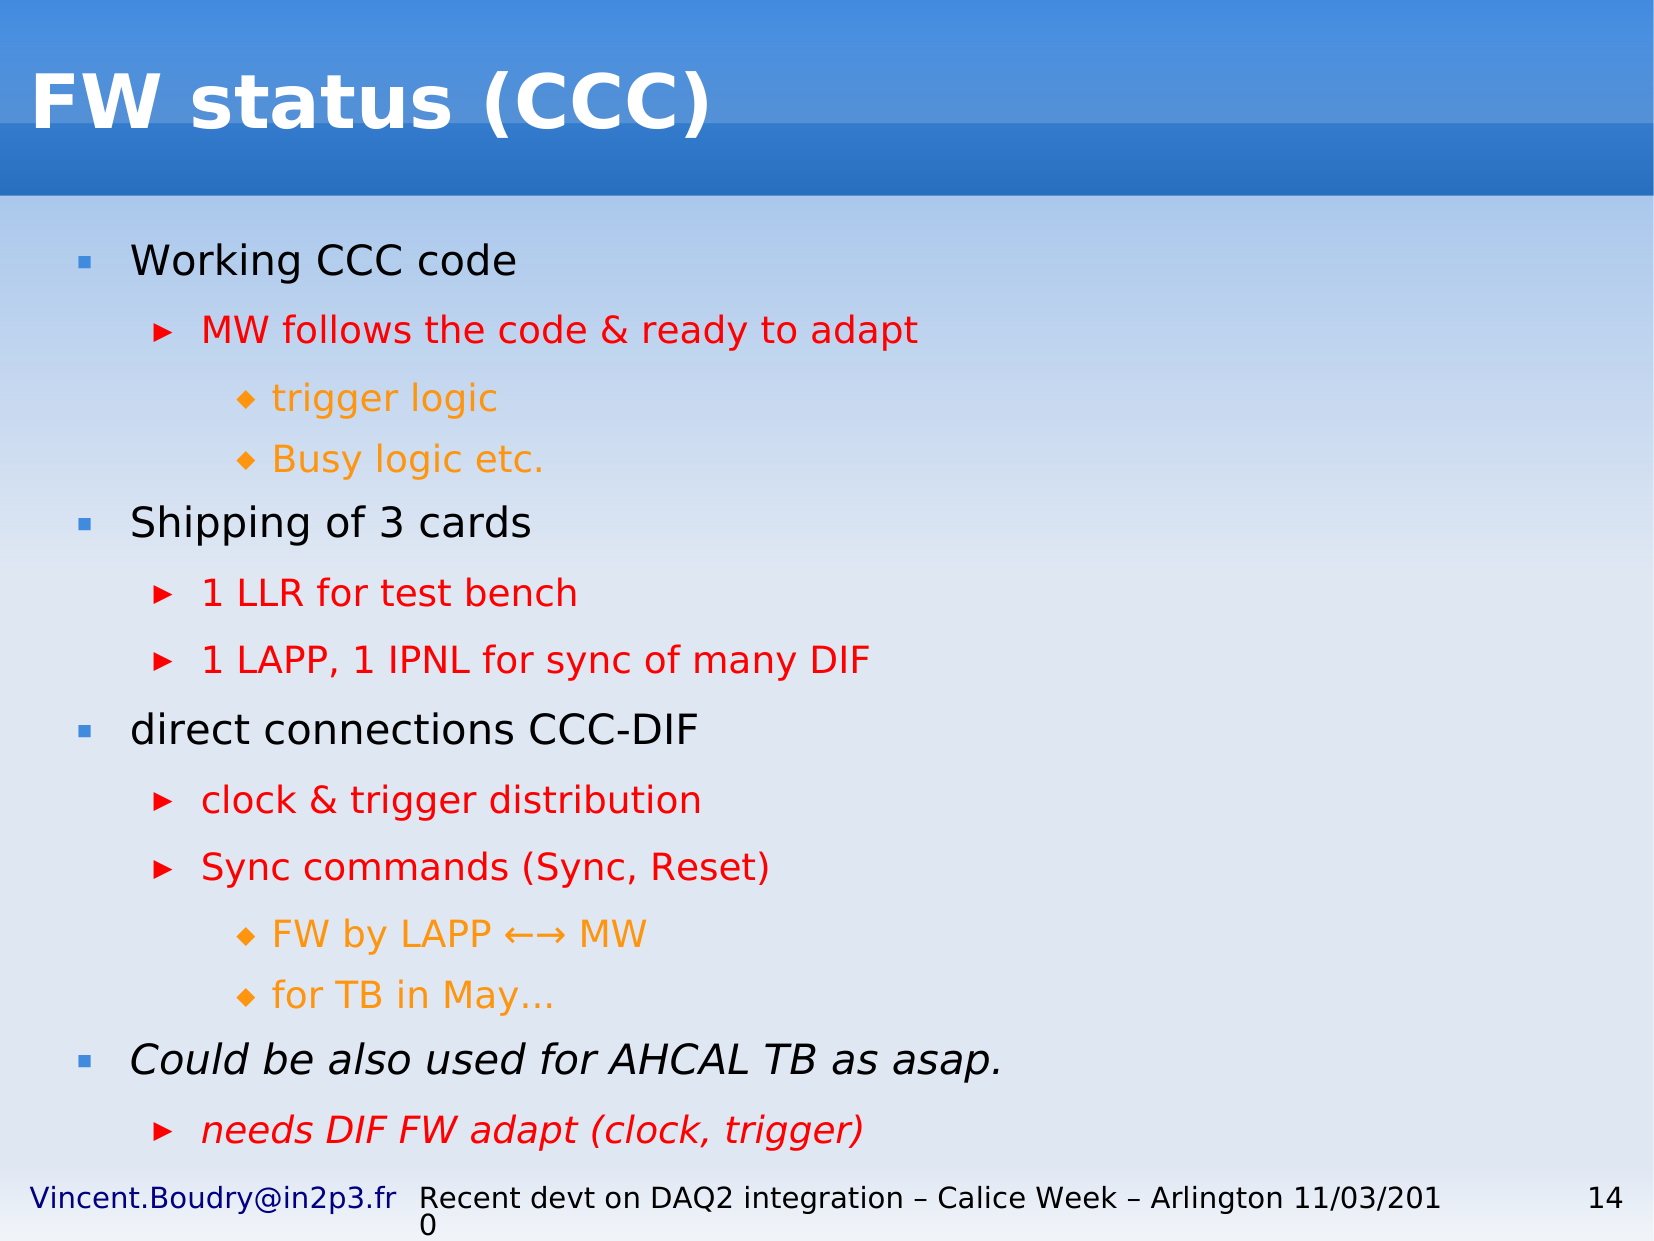

# FW status (CCC)
Working CCC code
MW follows the code & ready to adapt
trigger logic
Busy logic etc.
Shipping of 3 cards
1 LLR for test bench
1 LAPP, 1 IPNL for sync of many DIF
direct connections CCC-DIF
clock & trigger distribution
Sync commands (Sync, Reset)
FW by LAPP ←→ MW
for TB in May...
Could be also used for AHCAL TB as asap.
needs DIF FW adapt (clock, trigger)
Recent devt on DAQ2 integration – Calice Week – Arlington 11/03/2010
14